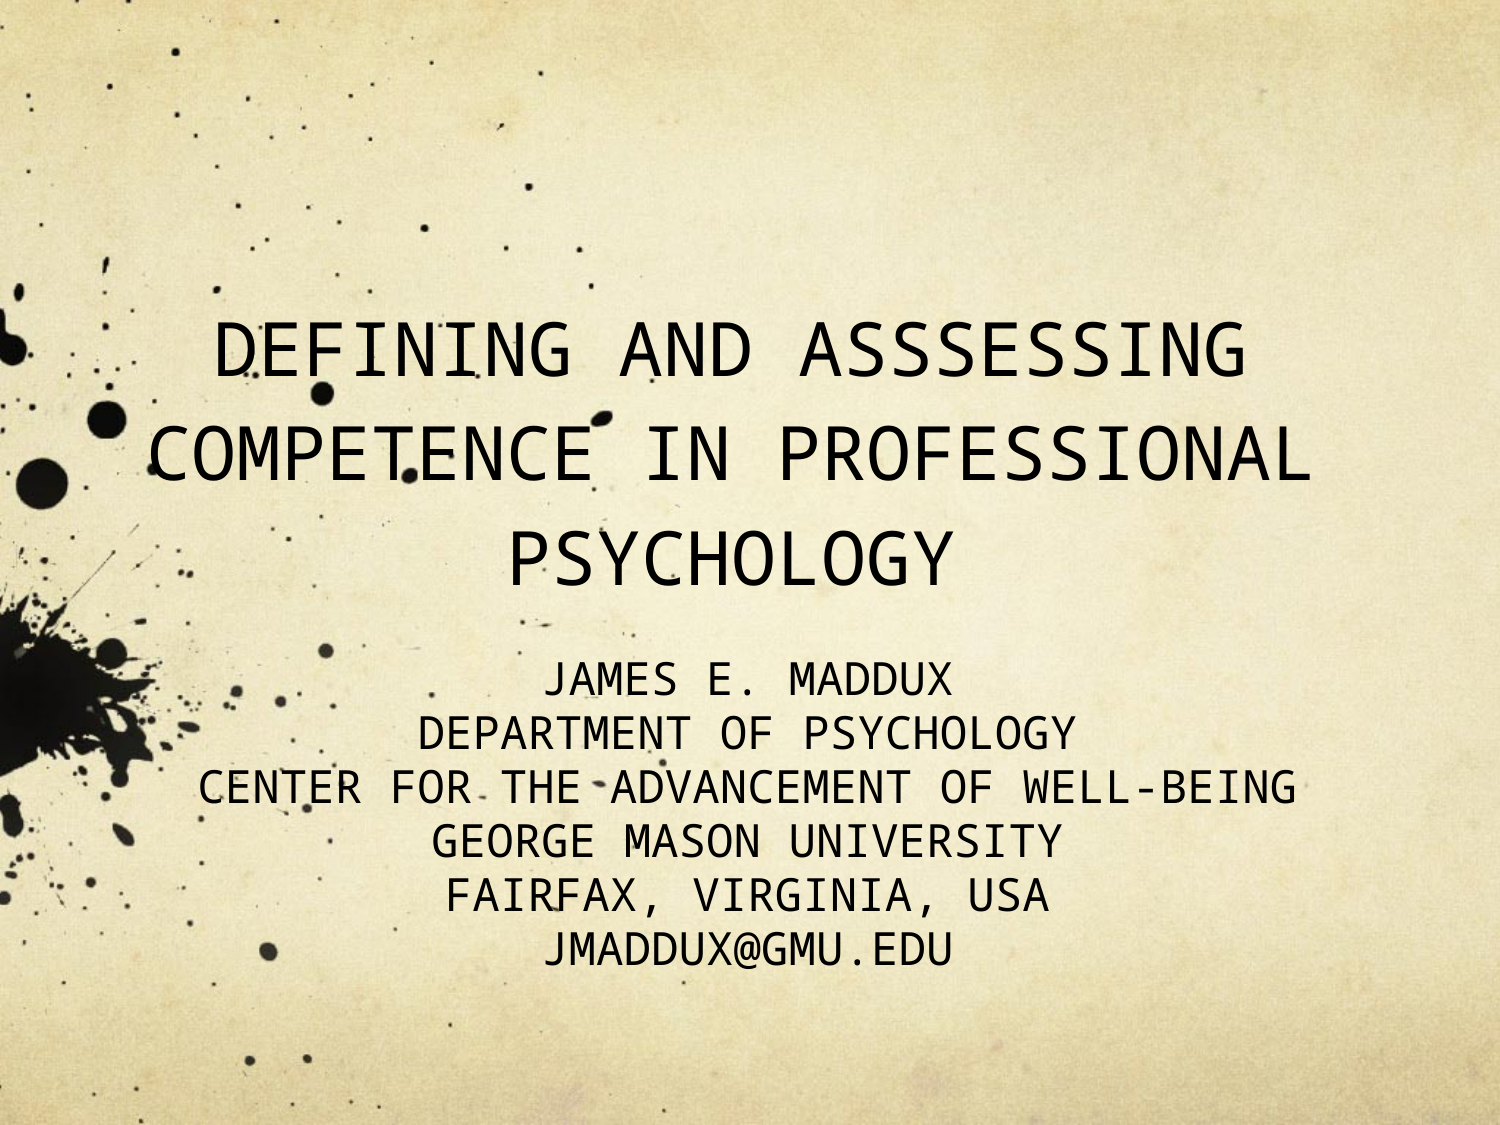

# DEFINING AND ASSSESSING COMPETENCE IN PROFESSIONAL PSYCHOLOGY
JAMES E. MADDUX
DEPARTMENT OF PSYCHOLOGY
CENTER FOR THE ADVANCEMENT OF WELL-BEING
GEORGE MASON UNIVERSITY
FAIRFAX, VIRGINIA, USA
JMADDUX@GMU.EDU